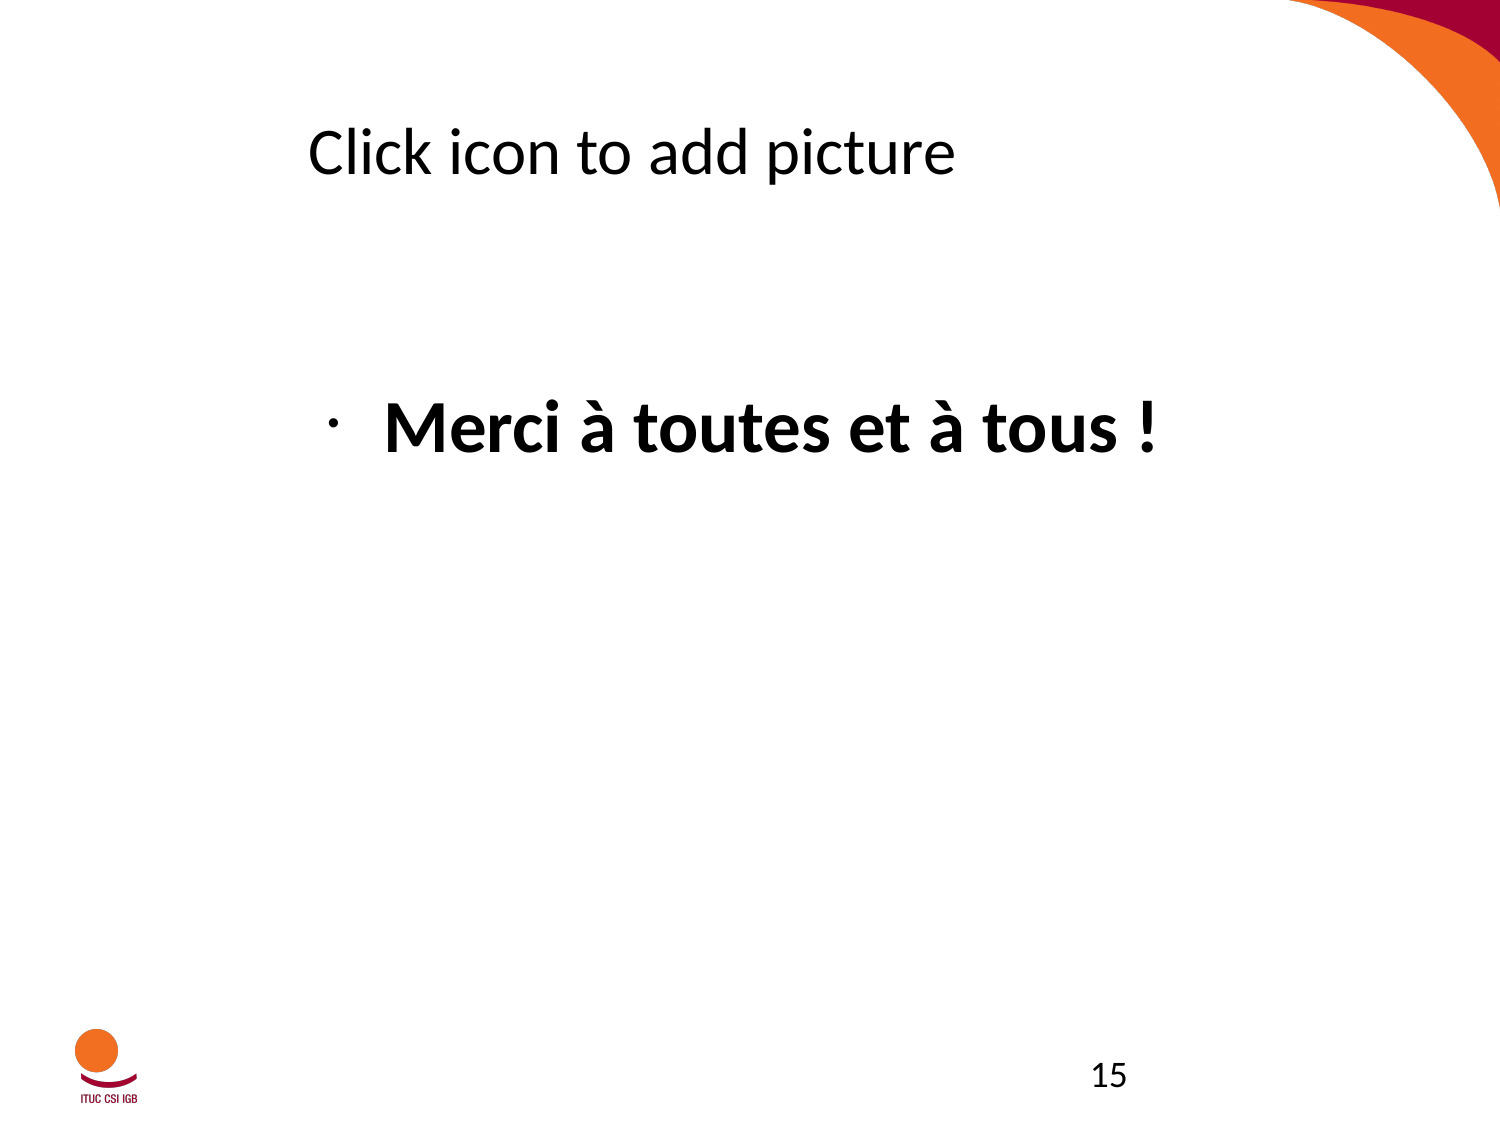

# Merci à toutes et à tous !